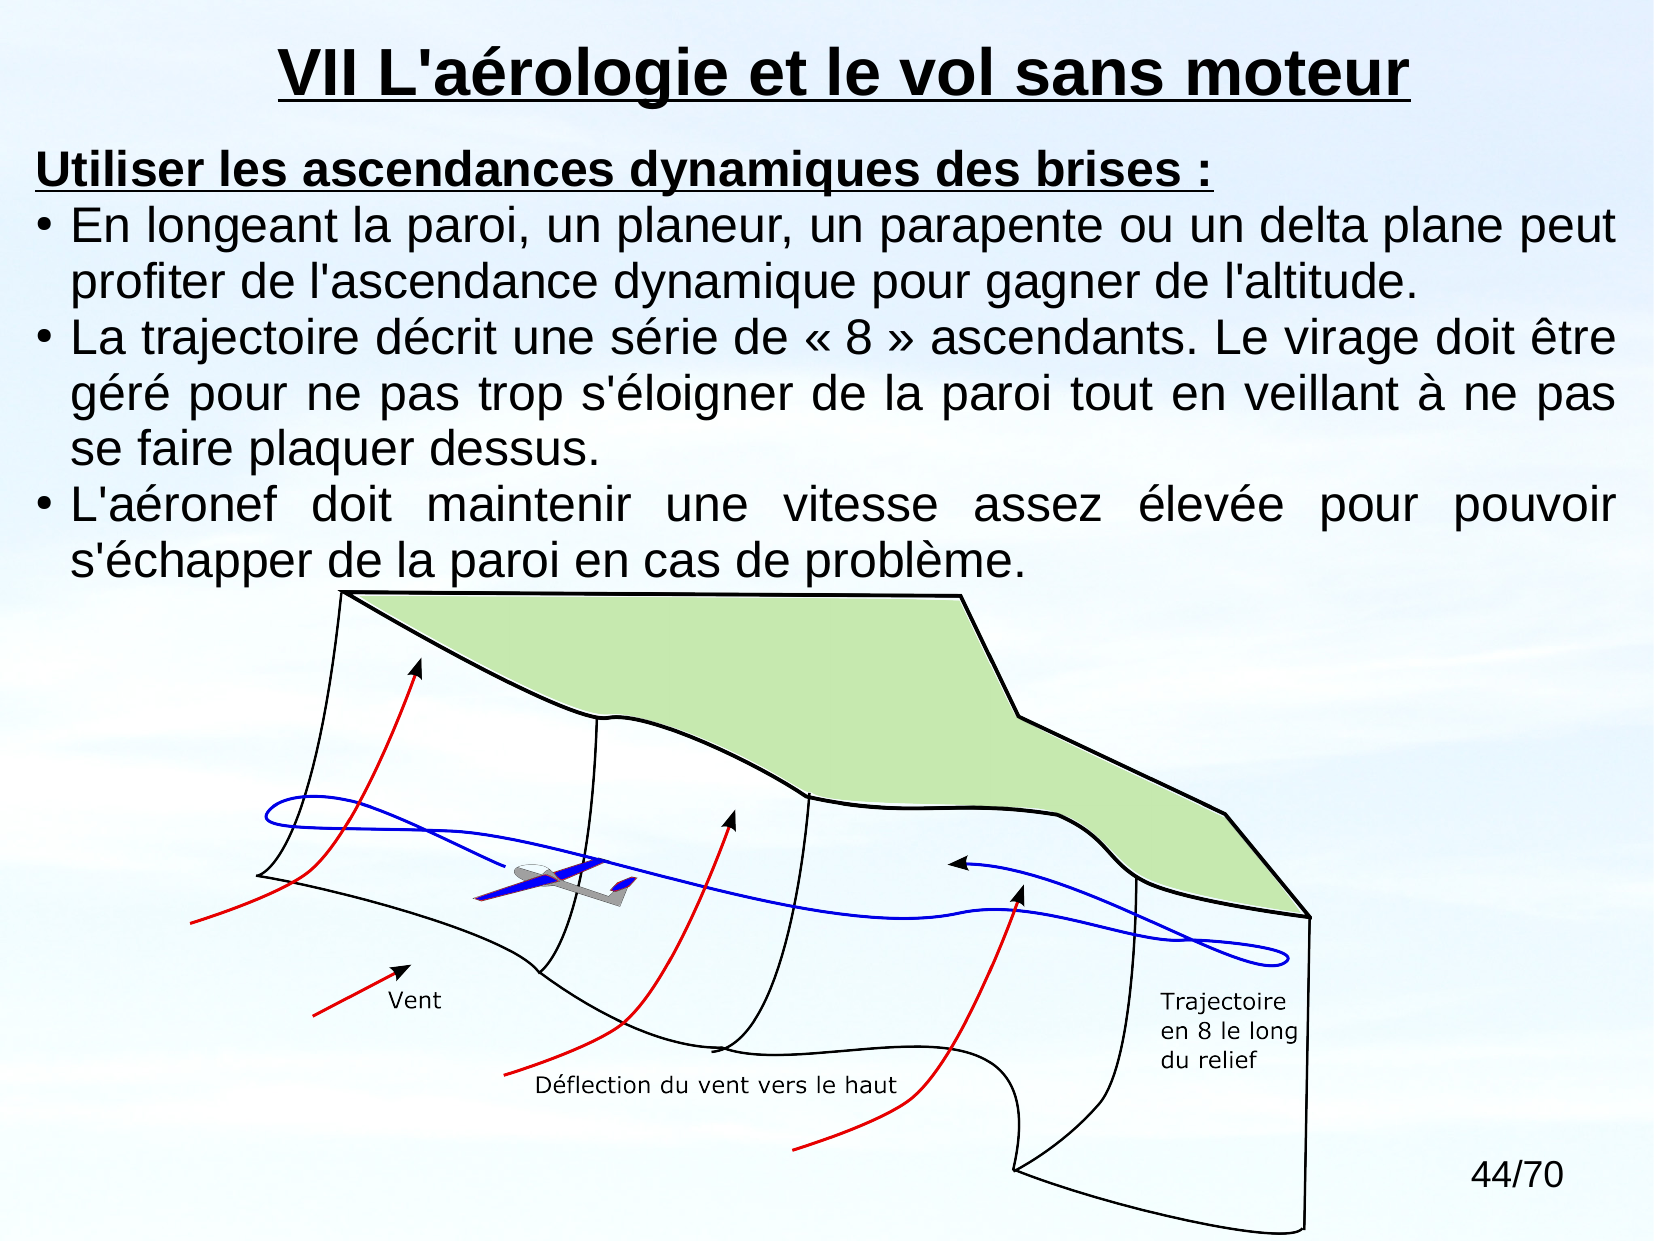

# VII L'aérologie et le vol sans moteur
Utiliser les ascendances dynamiques des brises :
En longeant la paroi, un planeur, un parapente ou un delta plane peut profiter de l'ascendance dynamique pour gagner de l'altitude.
La trajectoire décrit une série de « 8 » ascendants. Le virage doit être géré pour ne pas trop s'éloigner de la paroi tout en veillant à ne pas se faire plaquer dessus.
L'aéronef doit maintenir une vitesse assez élevée pour pouvoir s'échapper de la paroi en cas de problème.